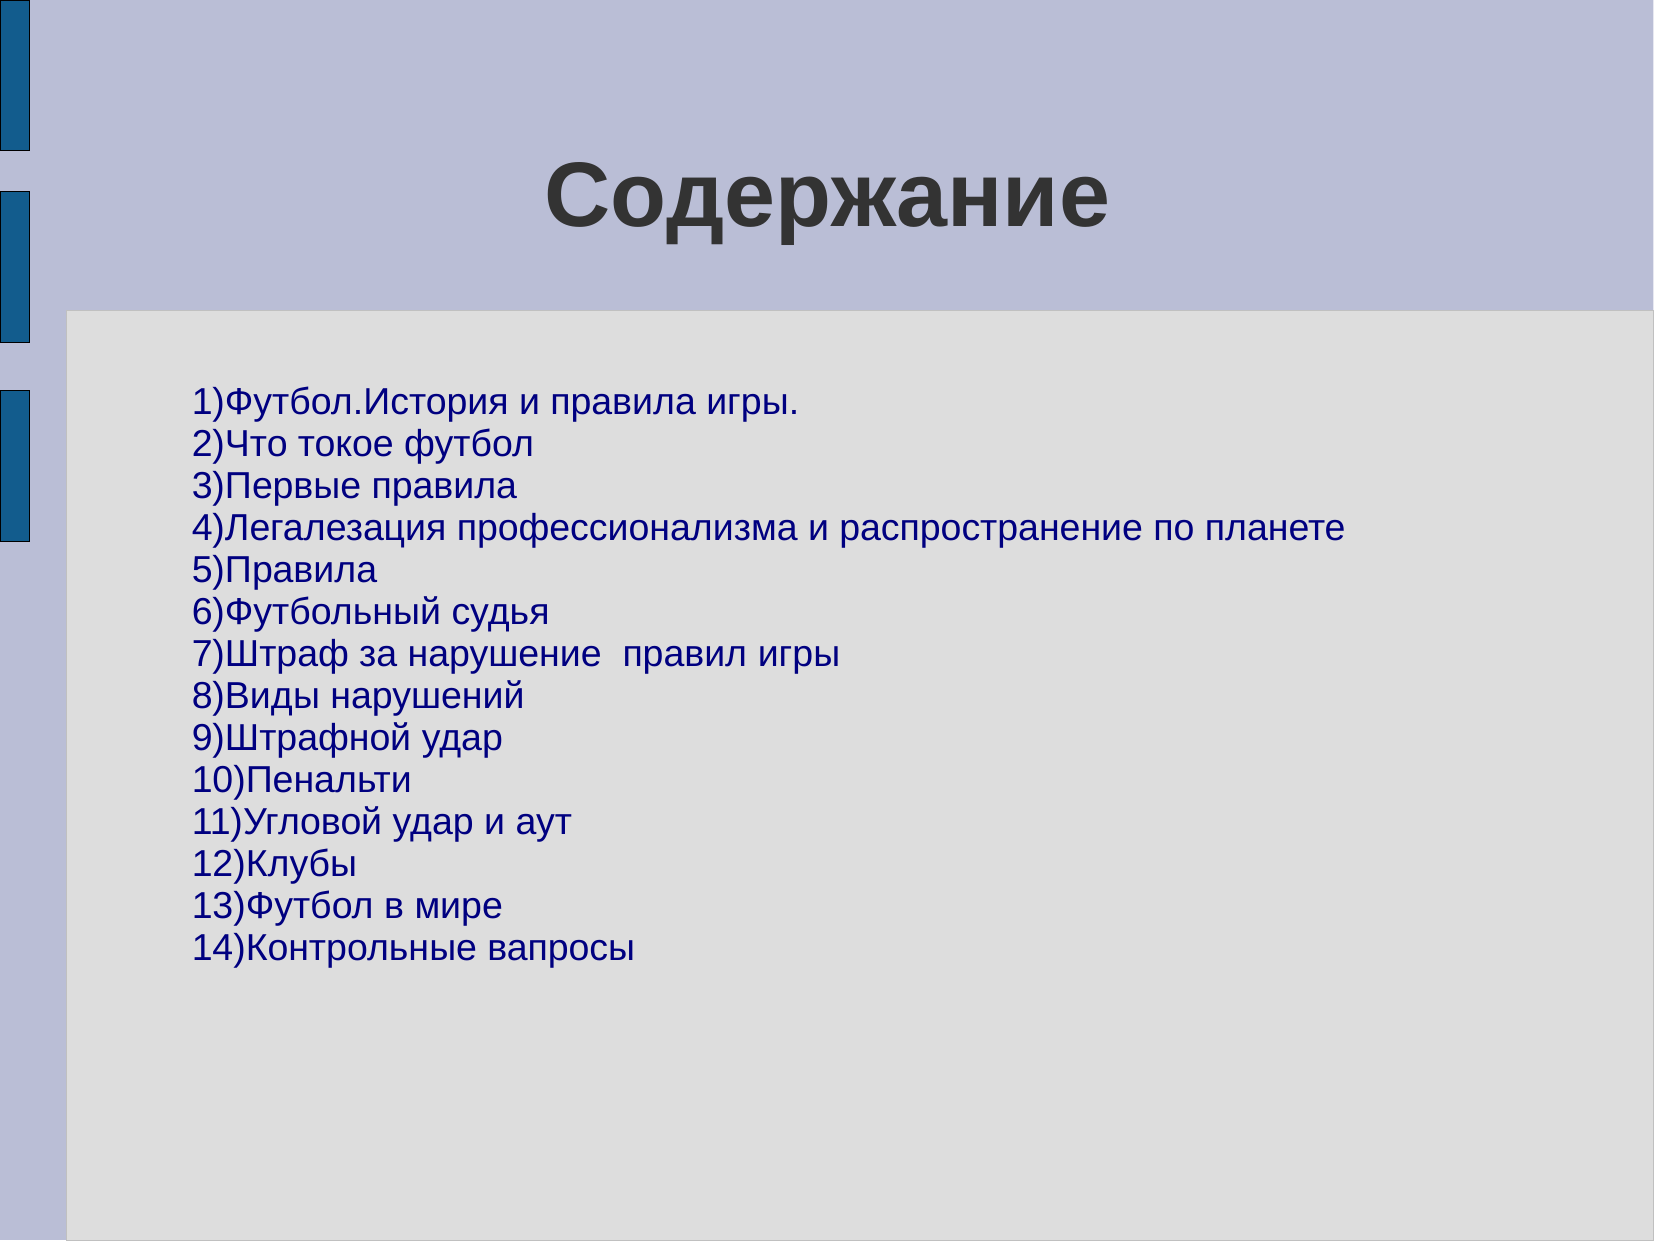

# Содержание
1)Футбол.История и правила игры.
2)Что токое футбол
3)Первые правила
4)Легалезация профессионализма и распространение по планете
5)Правила
6)Футбольный судья
7)Штраф за нарушение правил игры
8)Виды нарушений
9)Штрафной удар
10)Пенальти
11)Угловой удар и аут
12)Клубы
13)Футбол в мире
14)Контрольные вапросы